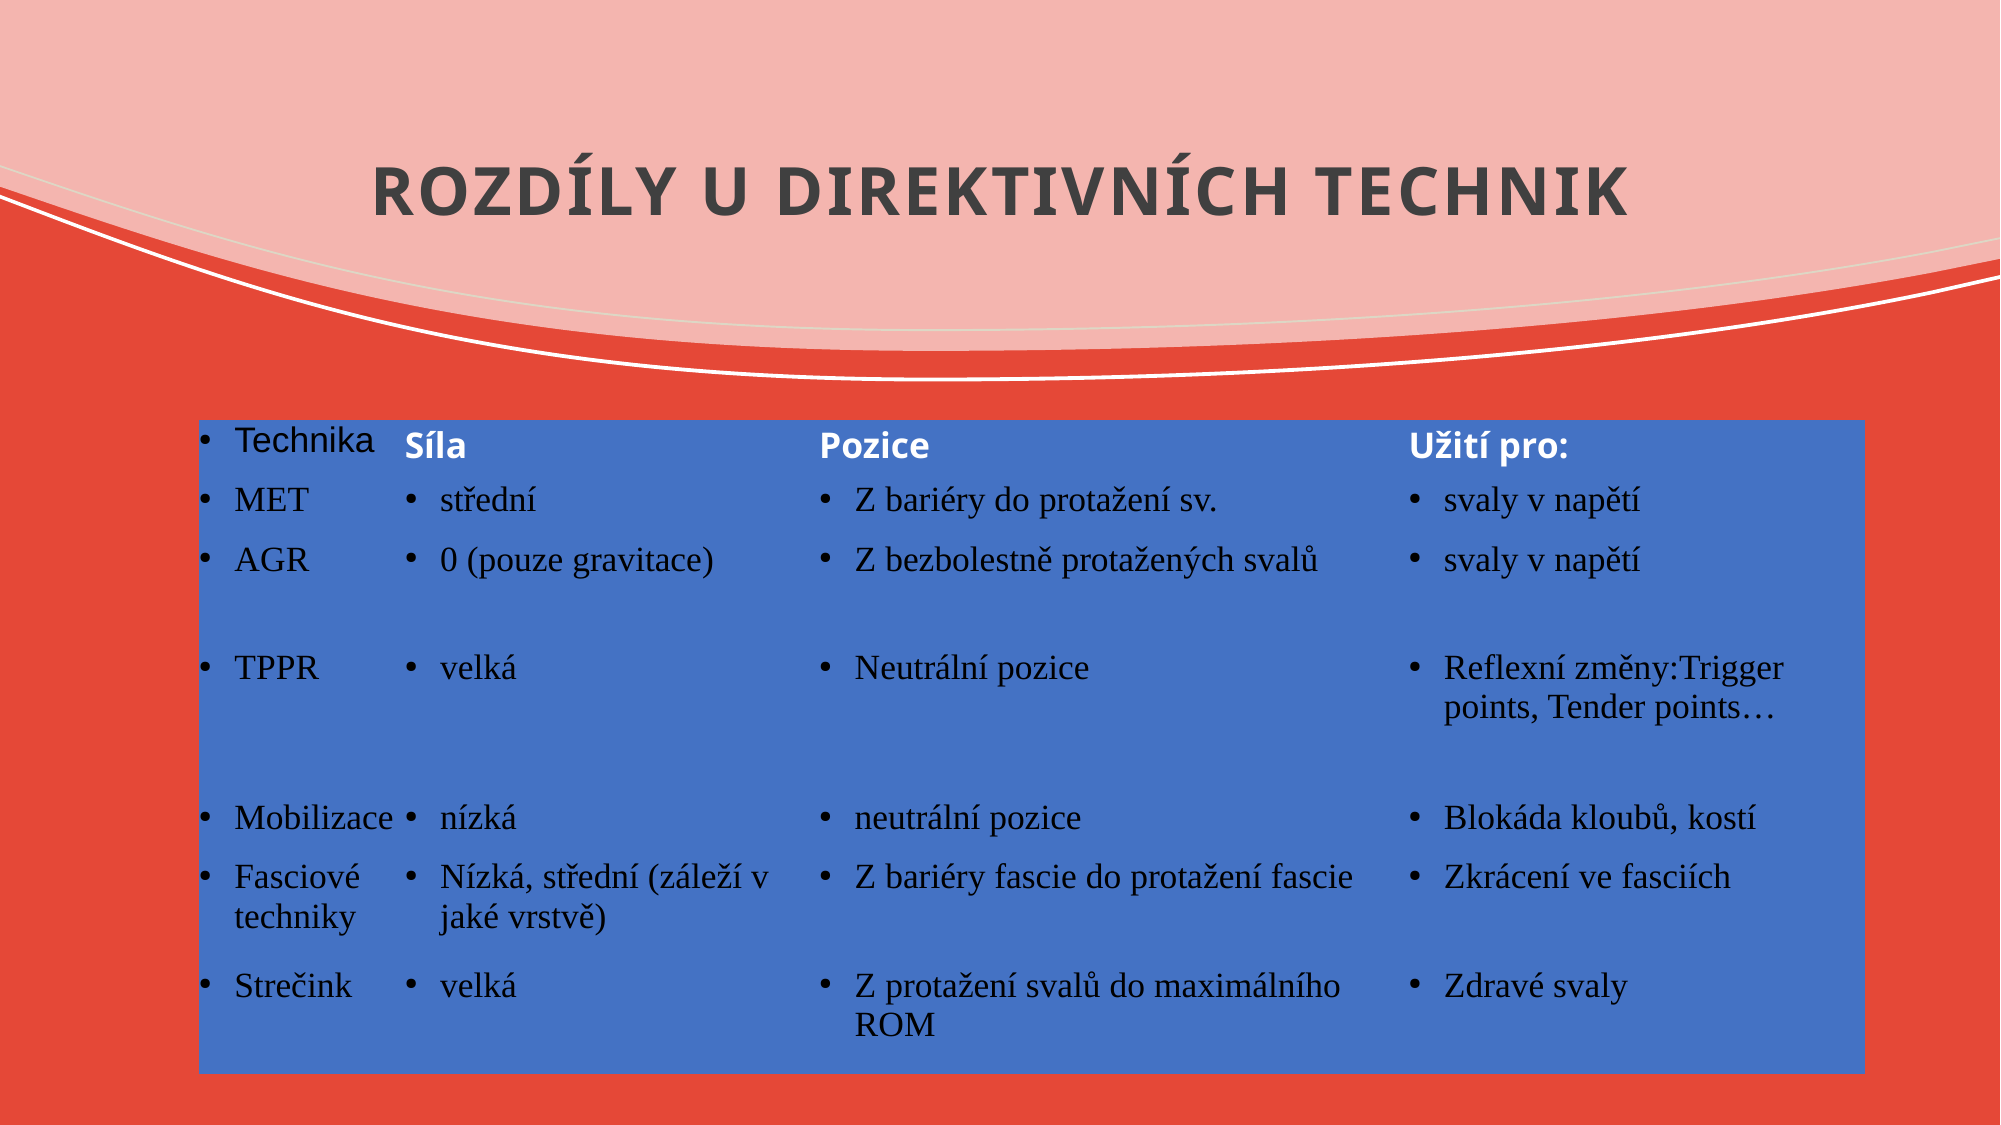

# ROZDÍLY U DIREKTIVNÍCH TECHNIK
| Technika | Síla | Pozice | Užití pro: |
| --- | --- | --- | --- |
| MET | střední | Z bariéry do protažení sv. | svaly v napětí |
| AGR | 0 (pouze gravitace) | Z bezbolestně protažených svalů | svaly v napětí |
| TPPR | velká | Neutrální pozice | Reflexní změny:Trigger points, Tender points… |
| Mobilizace | nízká | neutrální pozice | Blokáda kloubů, kostí |
| Fasciové techniky | Nízká, střední (záleží v jaké vrstvě) | Z bariéry fascie do protažení fascie | Zkrácení ve fasciích |
| Strečink | velká | Z protažení svalů do maximálního ROM | Zdravé svaly |